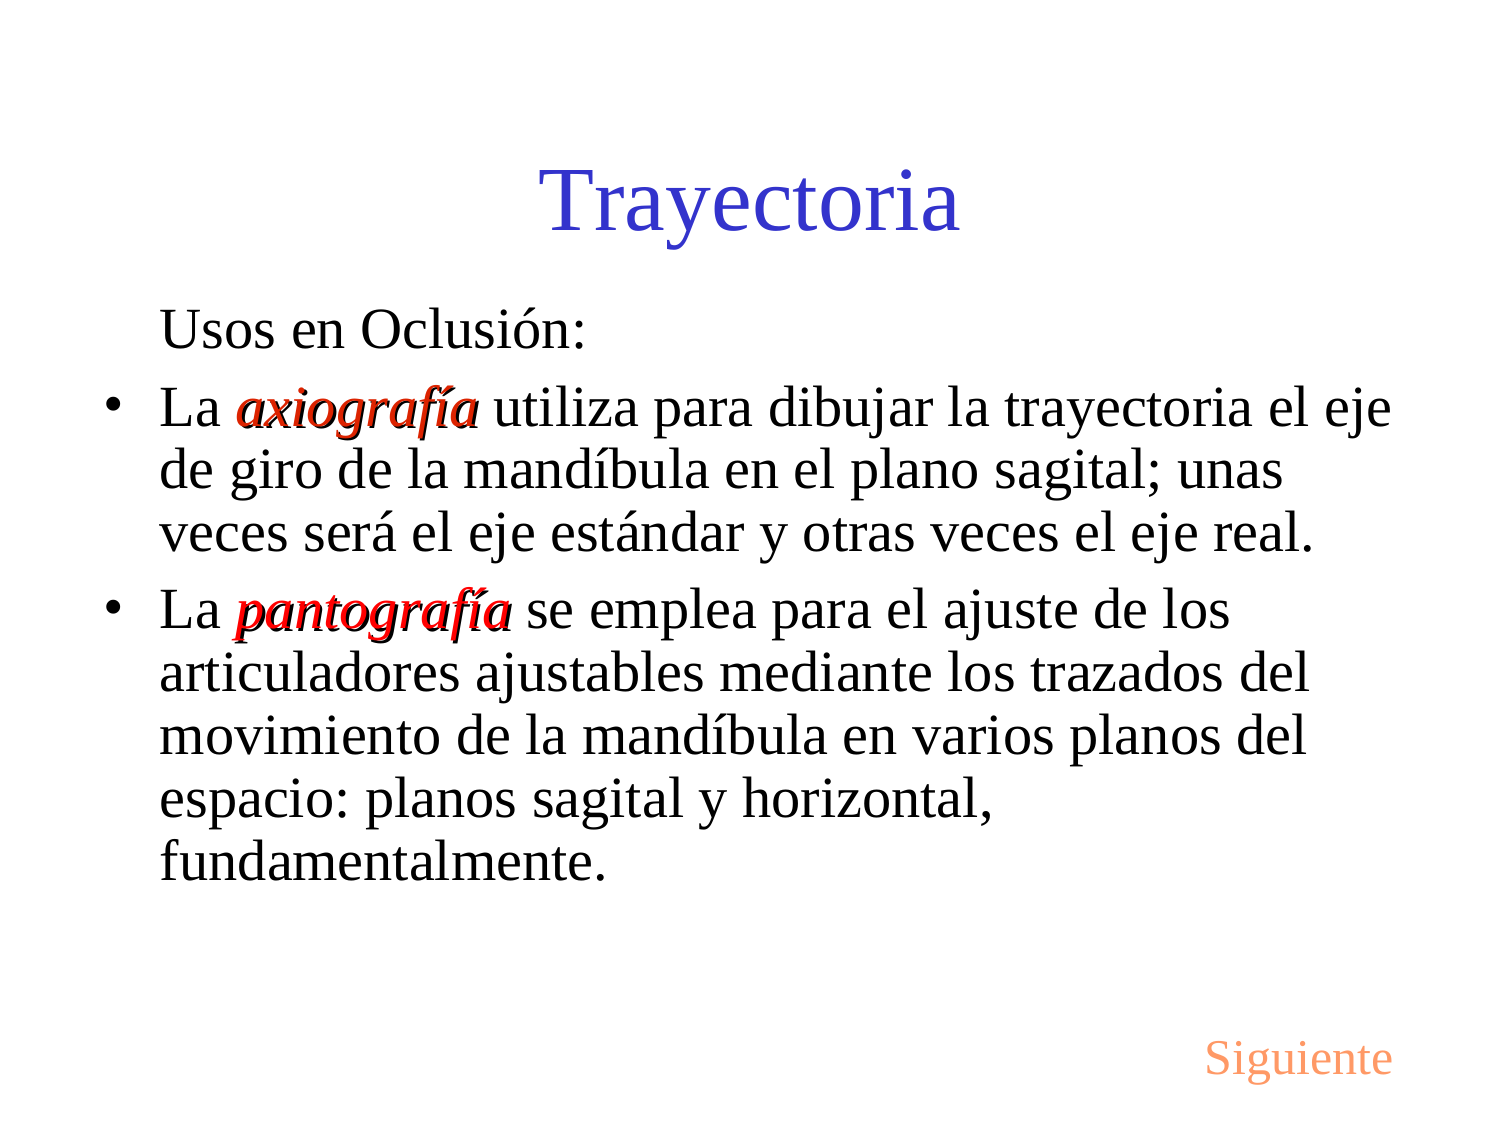

# Trayectoria
Usos en Oclusión:
La axiografía utiliza para dibujar la trayectoria el eje de giro de la mandíbula en el plano sagital; unas veces será el eje estándar y otras veces el eje real.
La pantografía se emplea para el ajuste de los articuladores ajustables mediante los trazados del movimiento de la mandíbula en varios planos del espacio: planos sagital y horizontal, fundamentalmente.
Siguiente